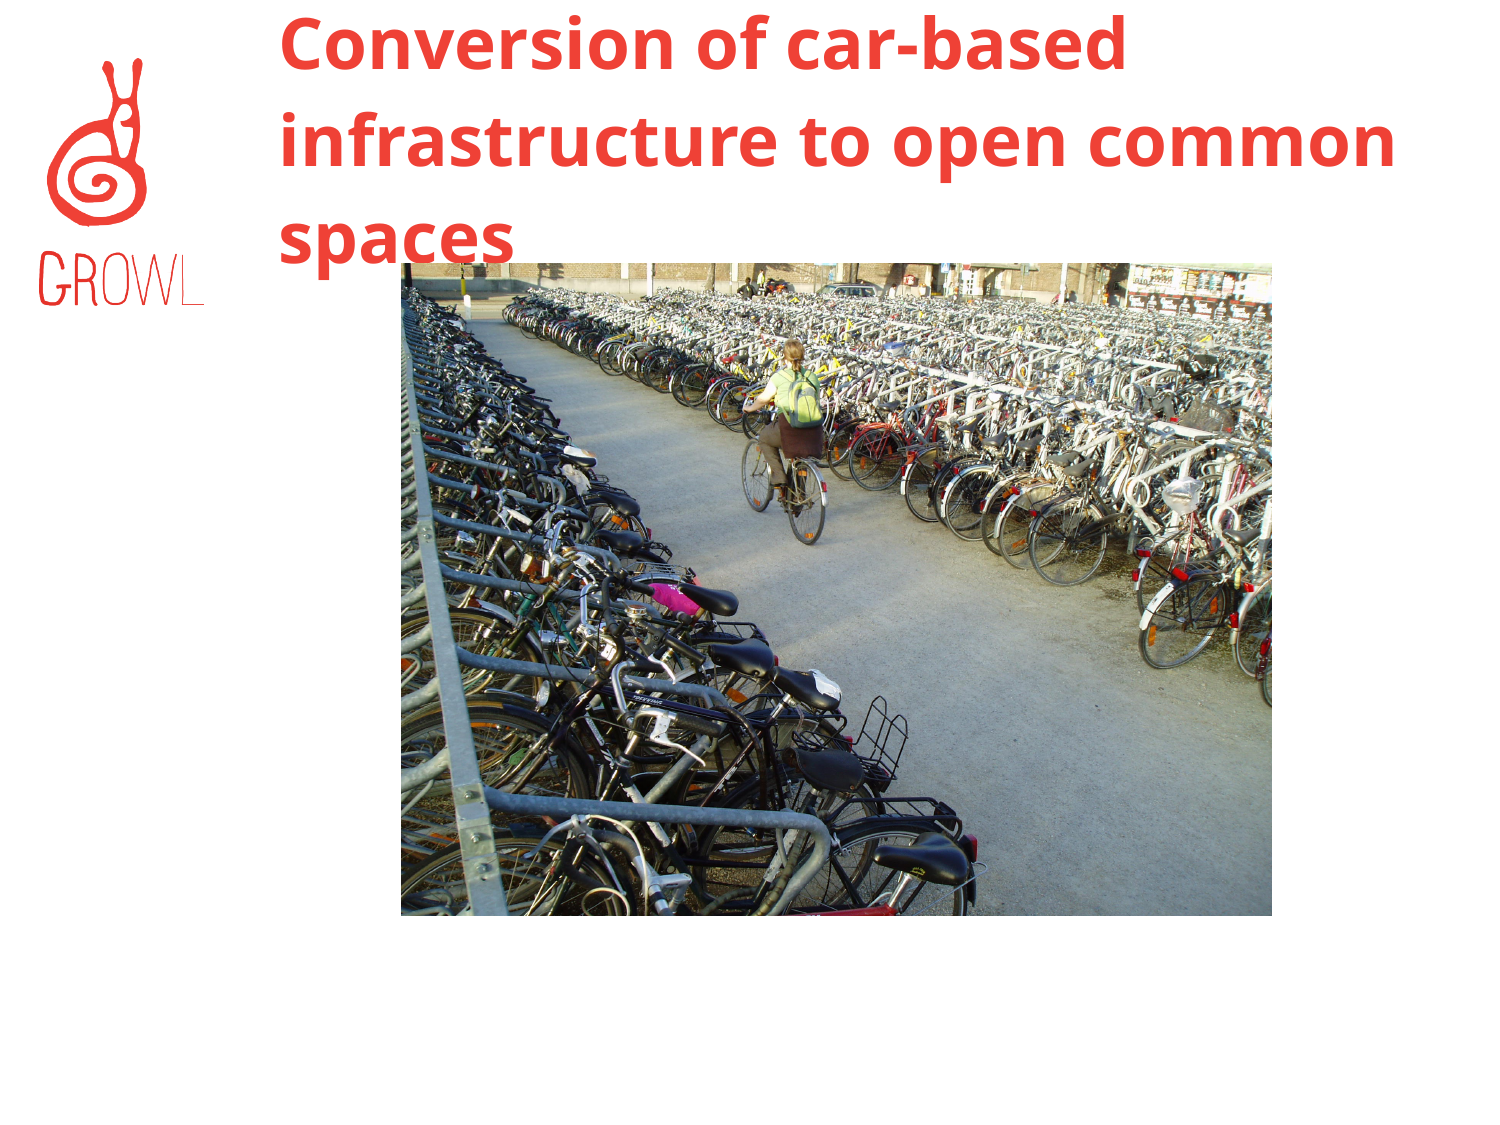

# Conversion of car-based infrastructure to open common spaces